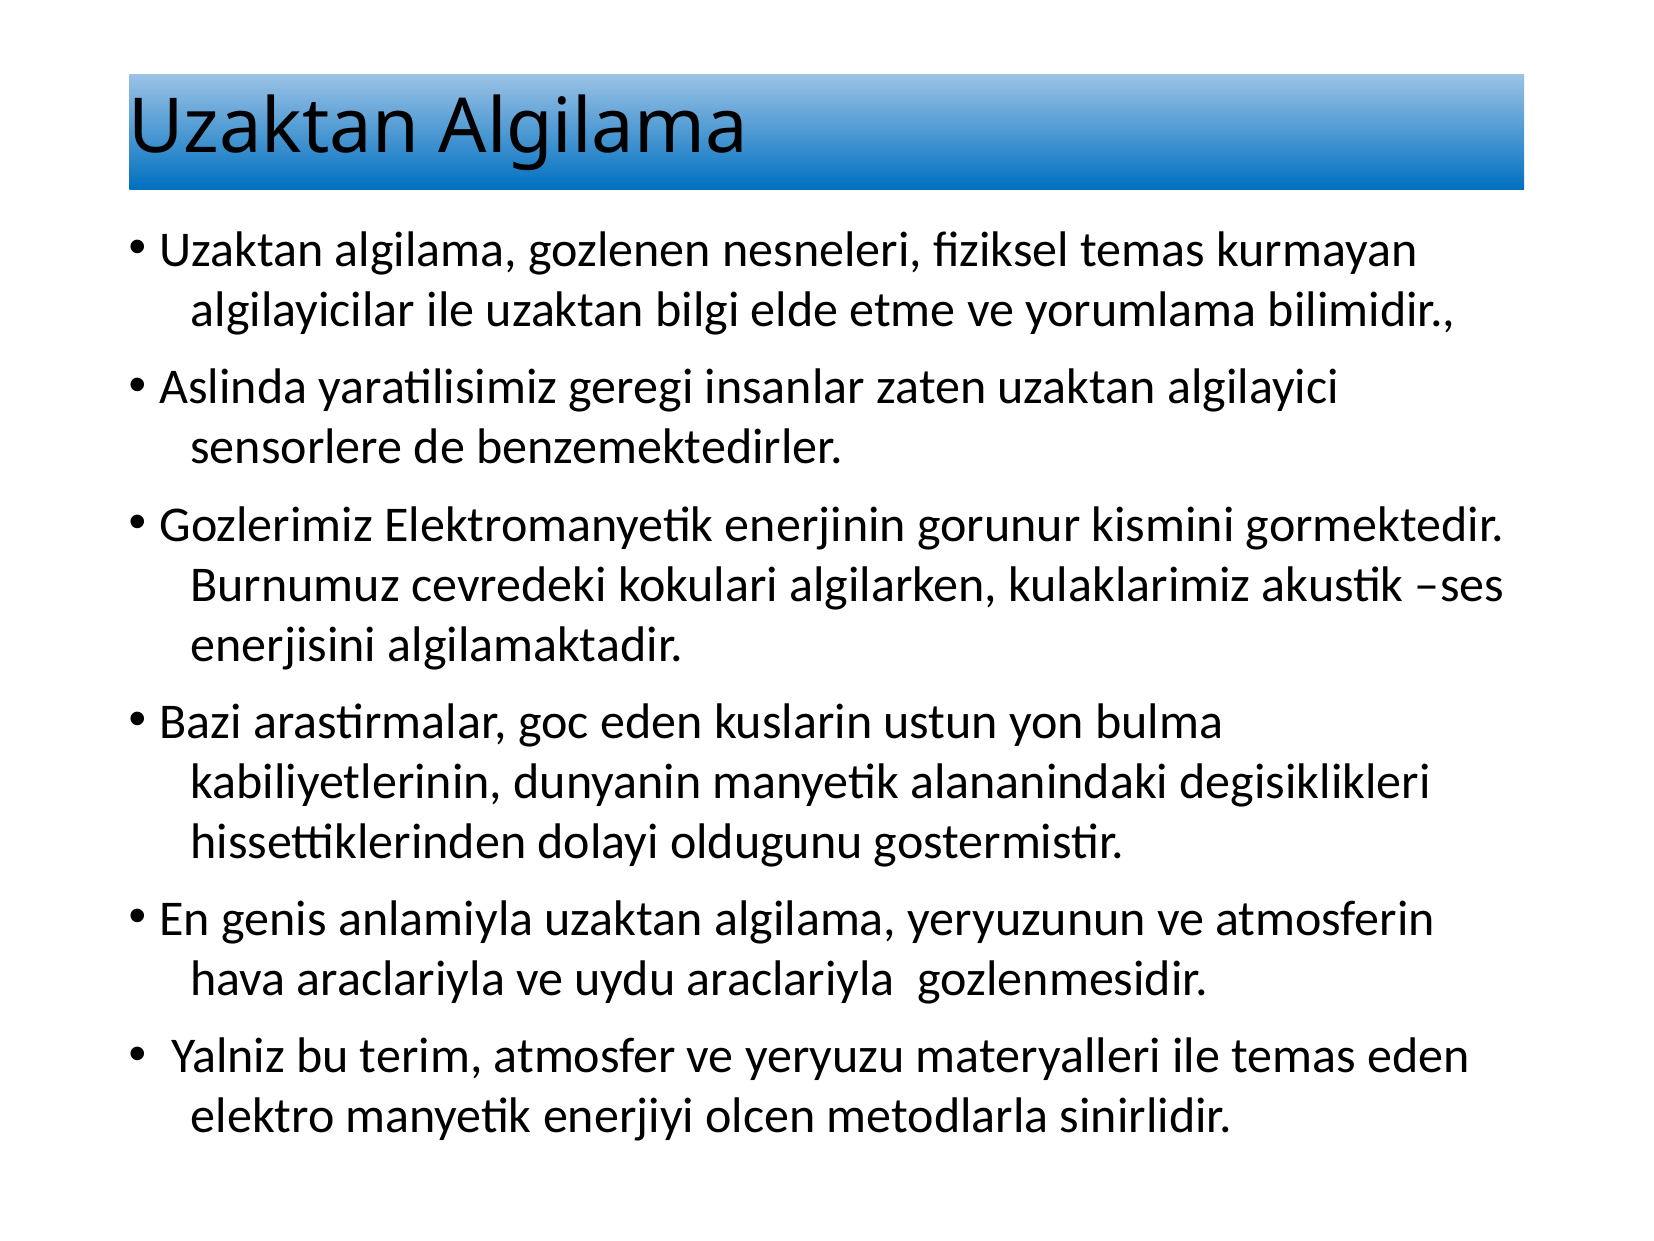

# Uzaktan Algilama
Uzaktan algilama, gozlenen nesneleri, fiziksel temas kurmayan algilayicilar ile uzaktan bilgi elde etme ve yorumlama bilimidir.,
Aslinda yaratilisimiz geregi insanlar zaten uzaktan algilayici sensorlere de benzemektedirler.
Gozlerimiz Elektromanyetik enerjinin gorunur kismini gormektedir. Burnumuz cevredeki kokulari algilarken, kulaklarimiz akustik –ses enerjisini algilamaktadir.
Bazi arastirmalar, goc eden kuslarin ustun yon bulma kabiliyetlerinin, dunyanin manyetik alananindaki degisiklikleri hissettiklerinden dolayi oldugunu gostermistir.
En genis anlamiyla uzaktan algilama, yeryuzunun ve atmosferin hava araclariyla ve uydu araclariyla gozlenmesidir.
 Yalniz bu terim, atmosfer ve yeryuzu materyalleri ile temas eden elektro manyetik enerjiyi olcen metodlarla sinirlidir.